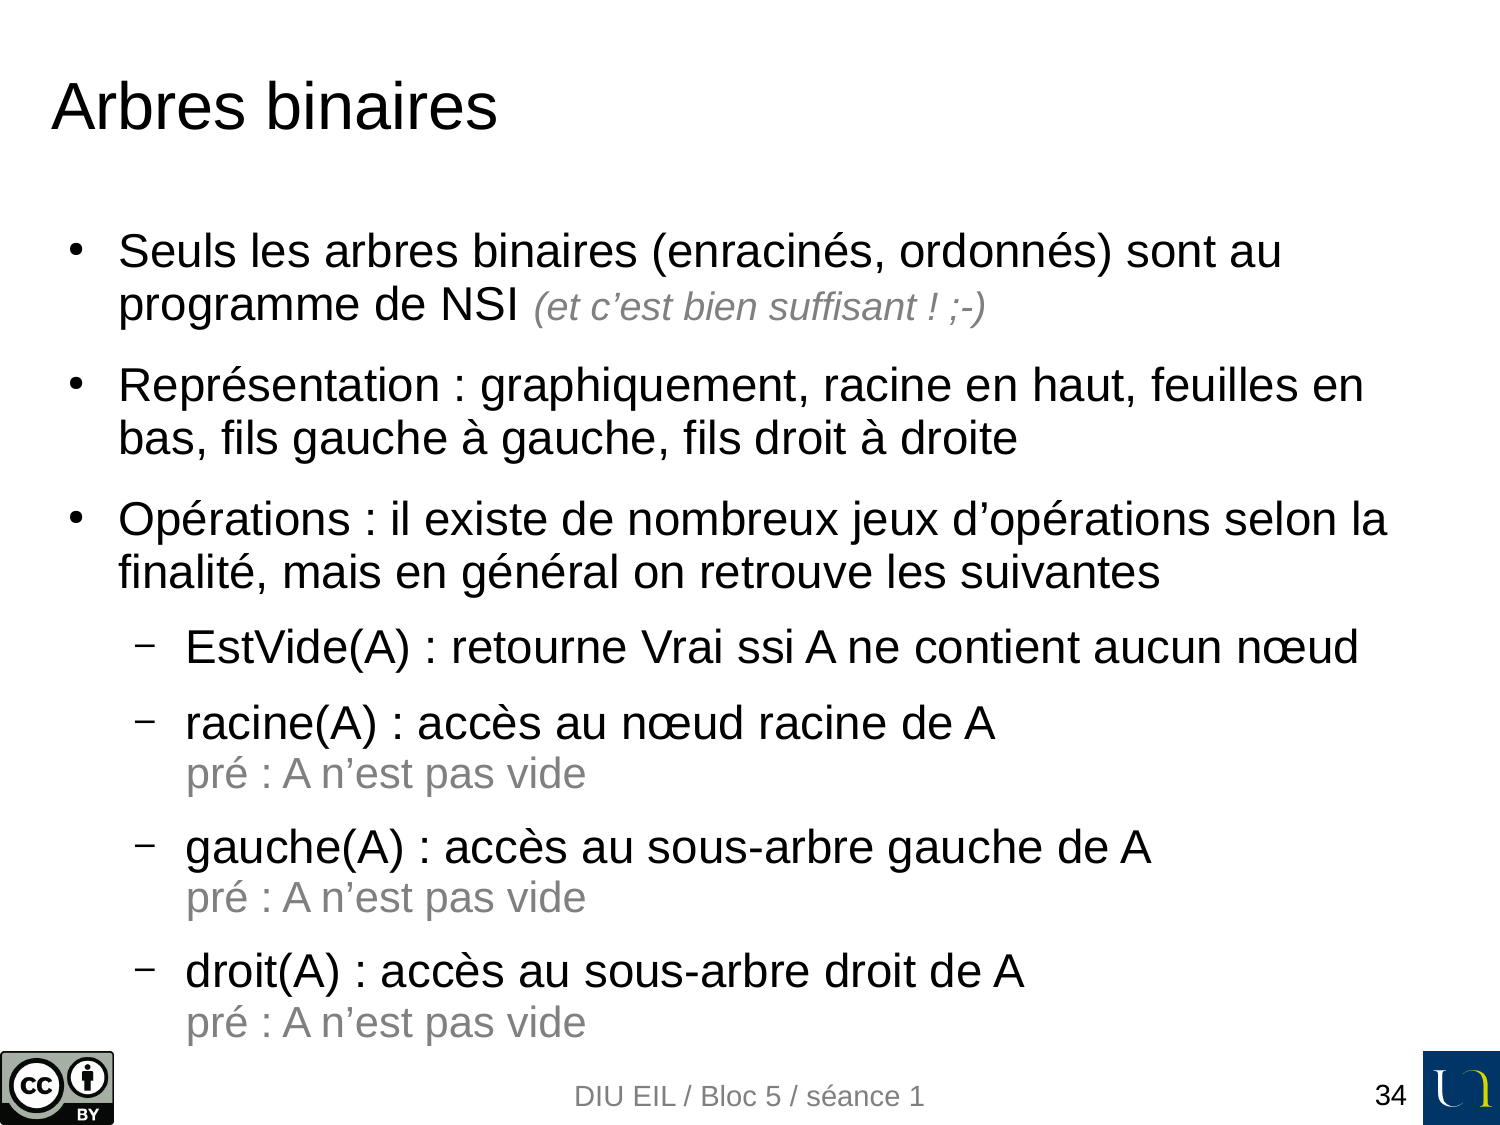

# Arbres binaires
Seuls les arbres binaires (enracinés, ordonnés) sont au programme de NSI (et c’est bien suffisant ! ;-)
Représentation : graphiquement, racine en haut, feuilles en bas, fils gauche à gauche, fils droit à droite
Opérations : il existe de nombreux jeux d’opérations selon la finalité, mais en général on retrouve les suivantes
EstVide(A) : retourne Vrai ssi A ne contient aucun nœud
racine(A) : accès au nœud racine de A
pré : A n’est pas vide
gauche(A) : accès au sous-arbre gauche de A
pré : A n’est pas vide
droit(A) : accès au sous-arbre droit de A
pré : A n’est pas vide
34